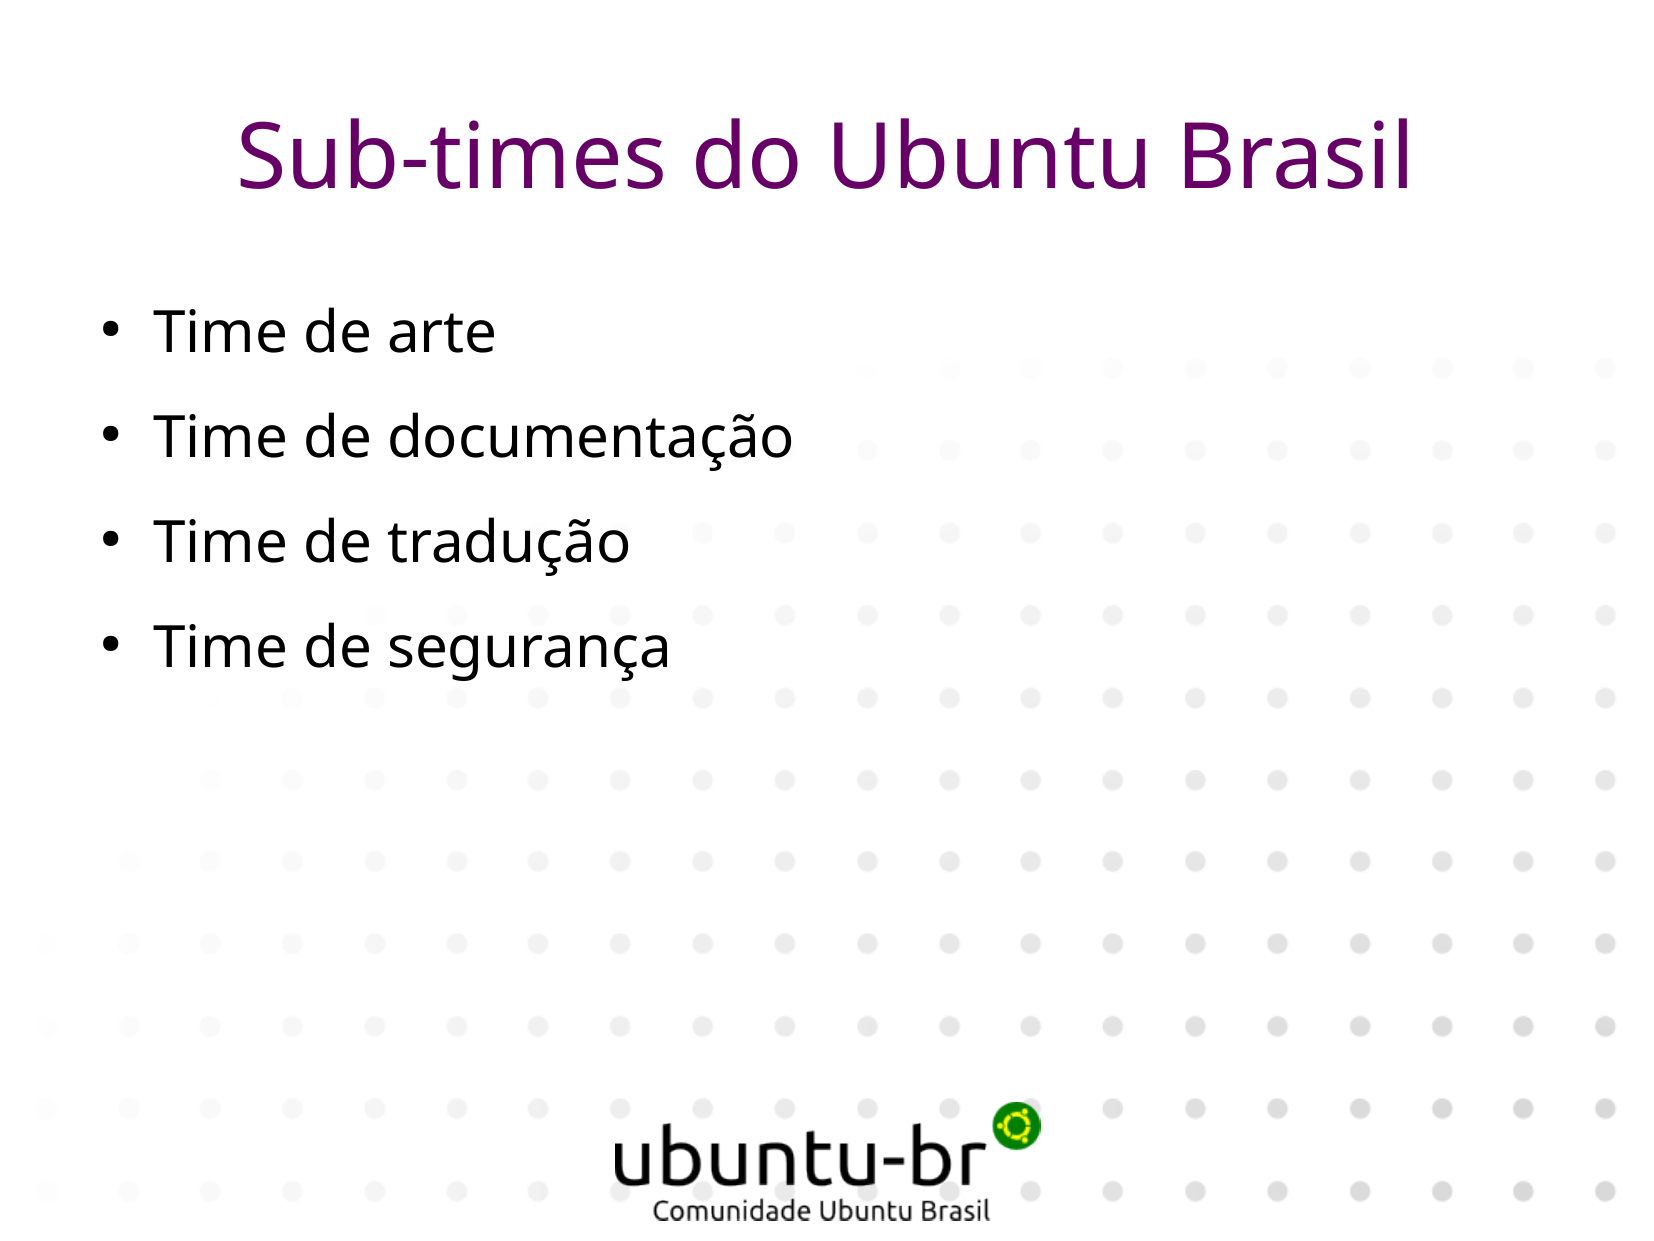

# Sub-times do Ubuntu Brasil
Time de arte
Time de documentação
Time de tradução
Time de segurança